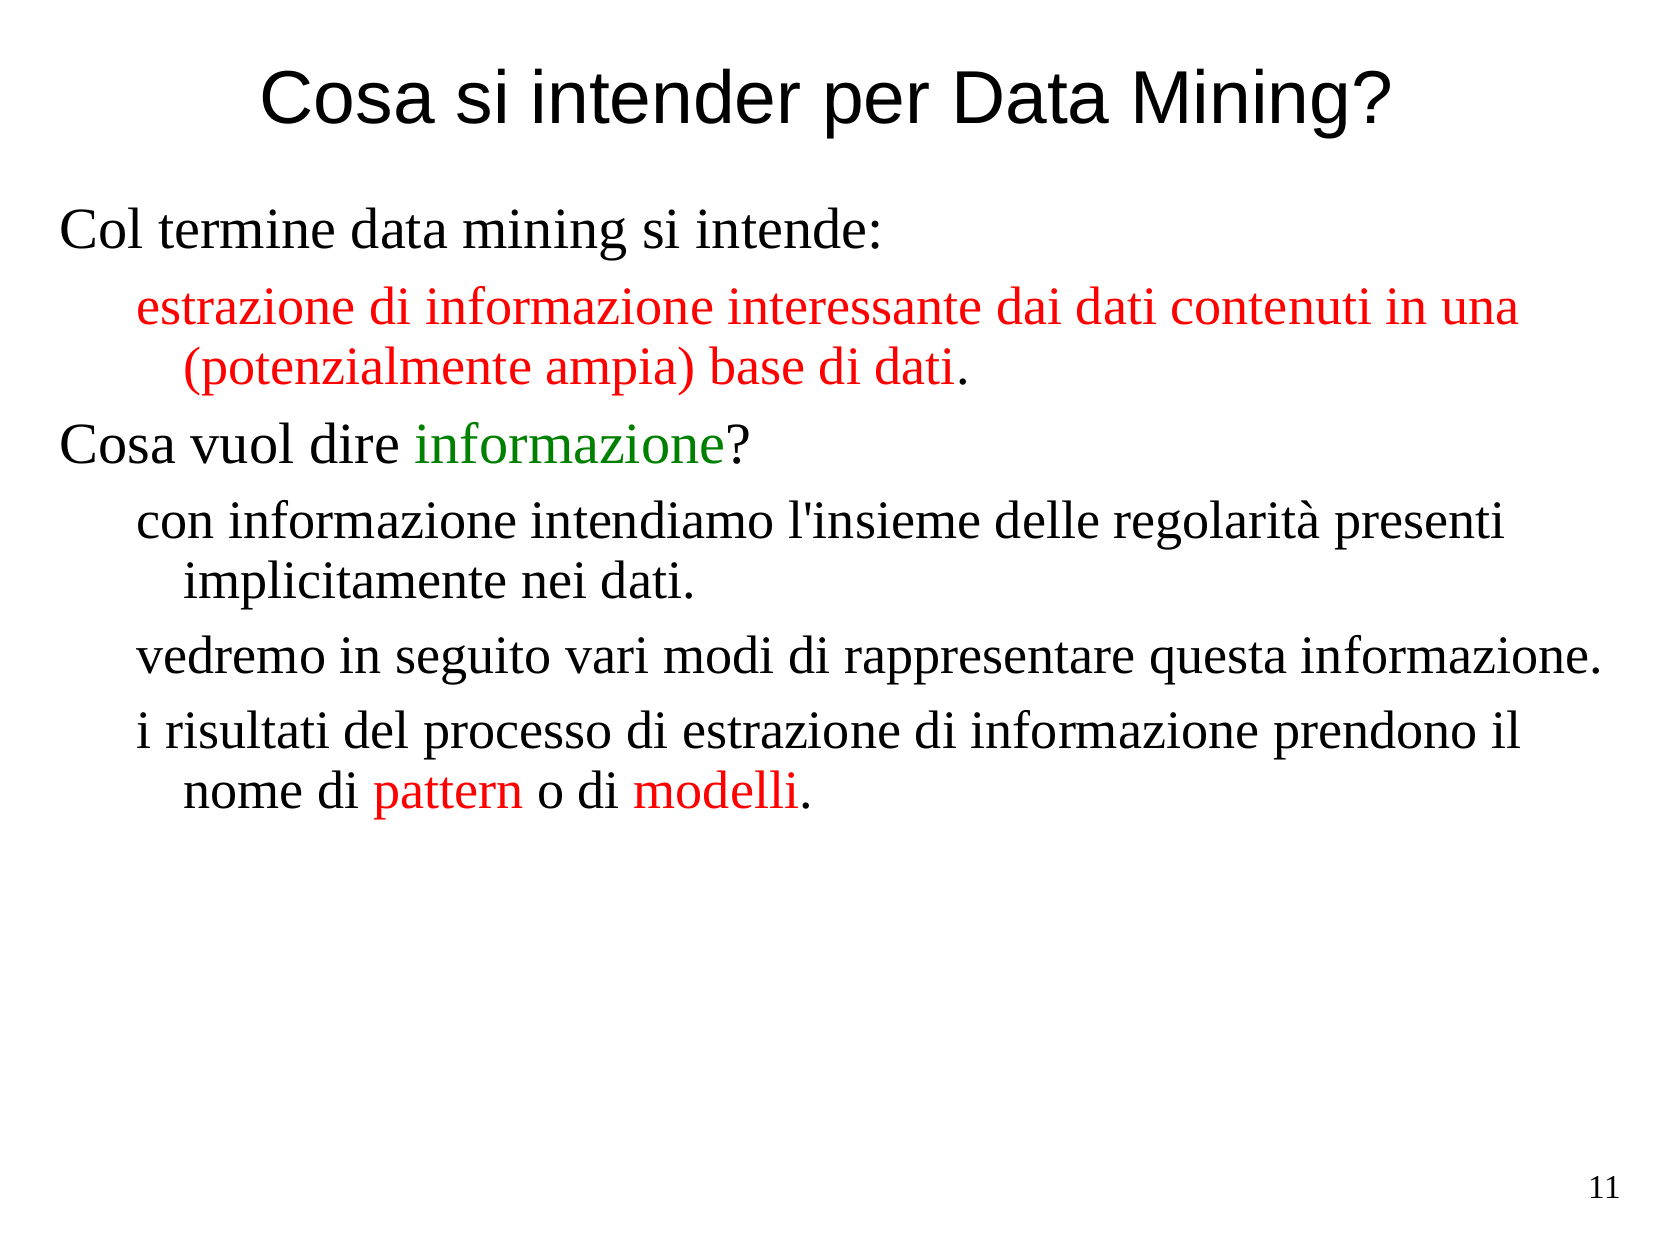

# Cosa si intender per Data Mining?
Col termine data mining si intende:
estrazione di informazione interessante dai dati contenuti in una (potenzialmente ampia) base di dati.
Cosa vuol dire informazione?
con informazione intendiamo l'insieme delle regolarità presenti implicitamente nei dati.
vedremo in seguito vari modi di rappresentare questa informazione.
i risultati del processo di estrazione di informazione prendono il nome di pattern o di modelli.